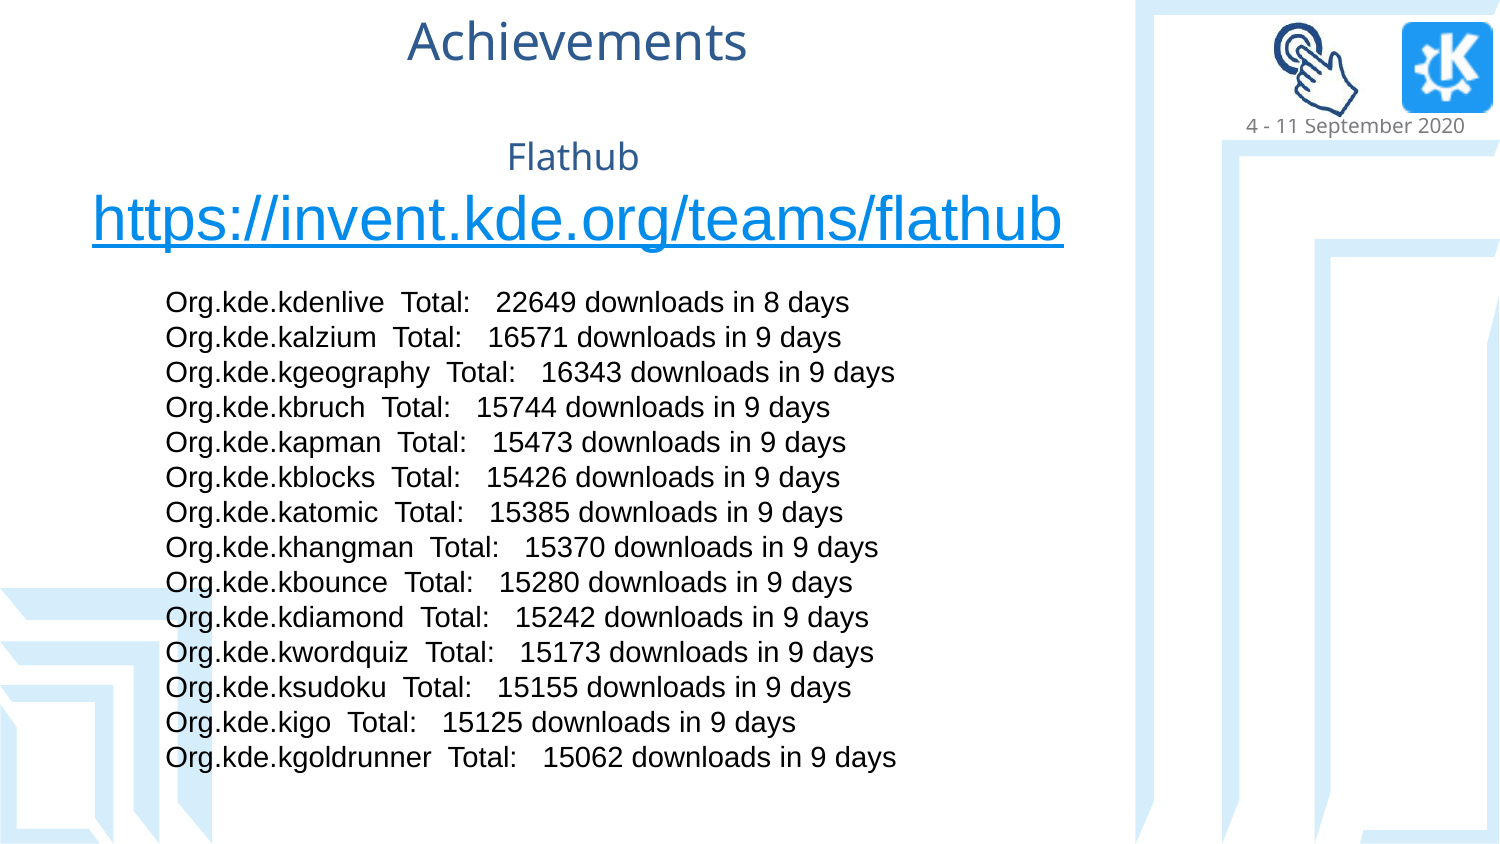

# Achievements Flathub https://invent.kde.org/teams/flathub
Org.kde.kdenlive Total: 22649 downloads in 8 days
Org.kde.kalzium Total: 16571 downloads in 9 days
Org.kde.kgeography Total: 16343 downloads in 9 days
Org.kde.kbruch Total: 15744 downloads in 9 days
Org.kde.kapman Total: 15473 downloads in 9 days
Org.kde.kblocks Total: 15426 downloads in 9 days
Org.kde.katomic Total: 15385 downloads in 9 days
Org.kde.khangman Total: 15370 downloads in 9 days
Org.kde.kbounce Total: 15280 downloads in 9 days
Org.kde.kdiamond Total: 15242 downloads in 9 days
Org.kde.kwordquiz Total: 15173 downloads in 9 days
Org.kde.ksudoku Total: 15155 downloads in 9 days
Org.kde.kigo Total: 15125 downloads in 9 days
Org.kde.kgoldrunner Total: 15062 downloads in 9 days